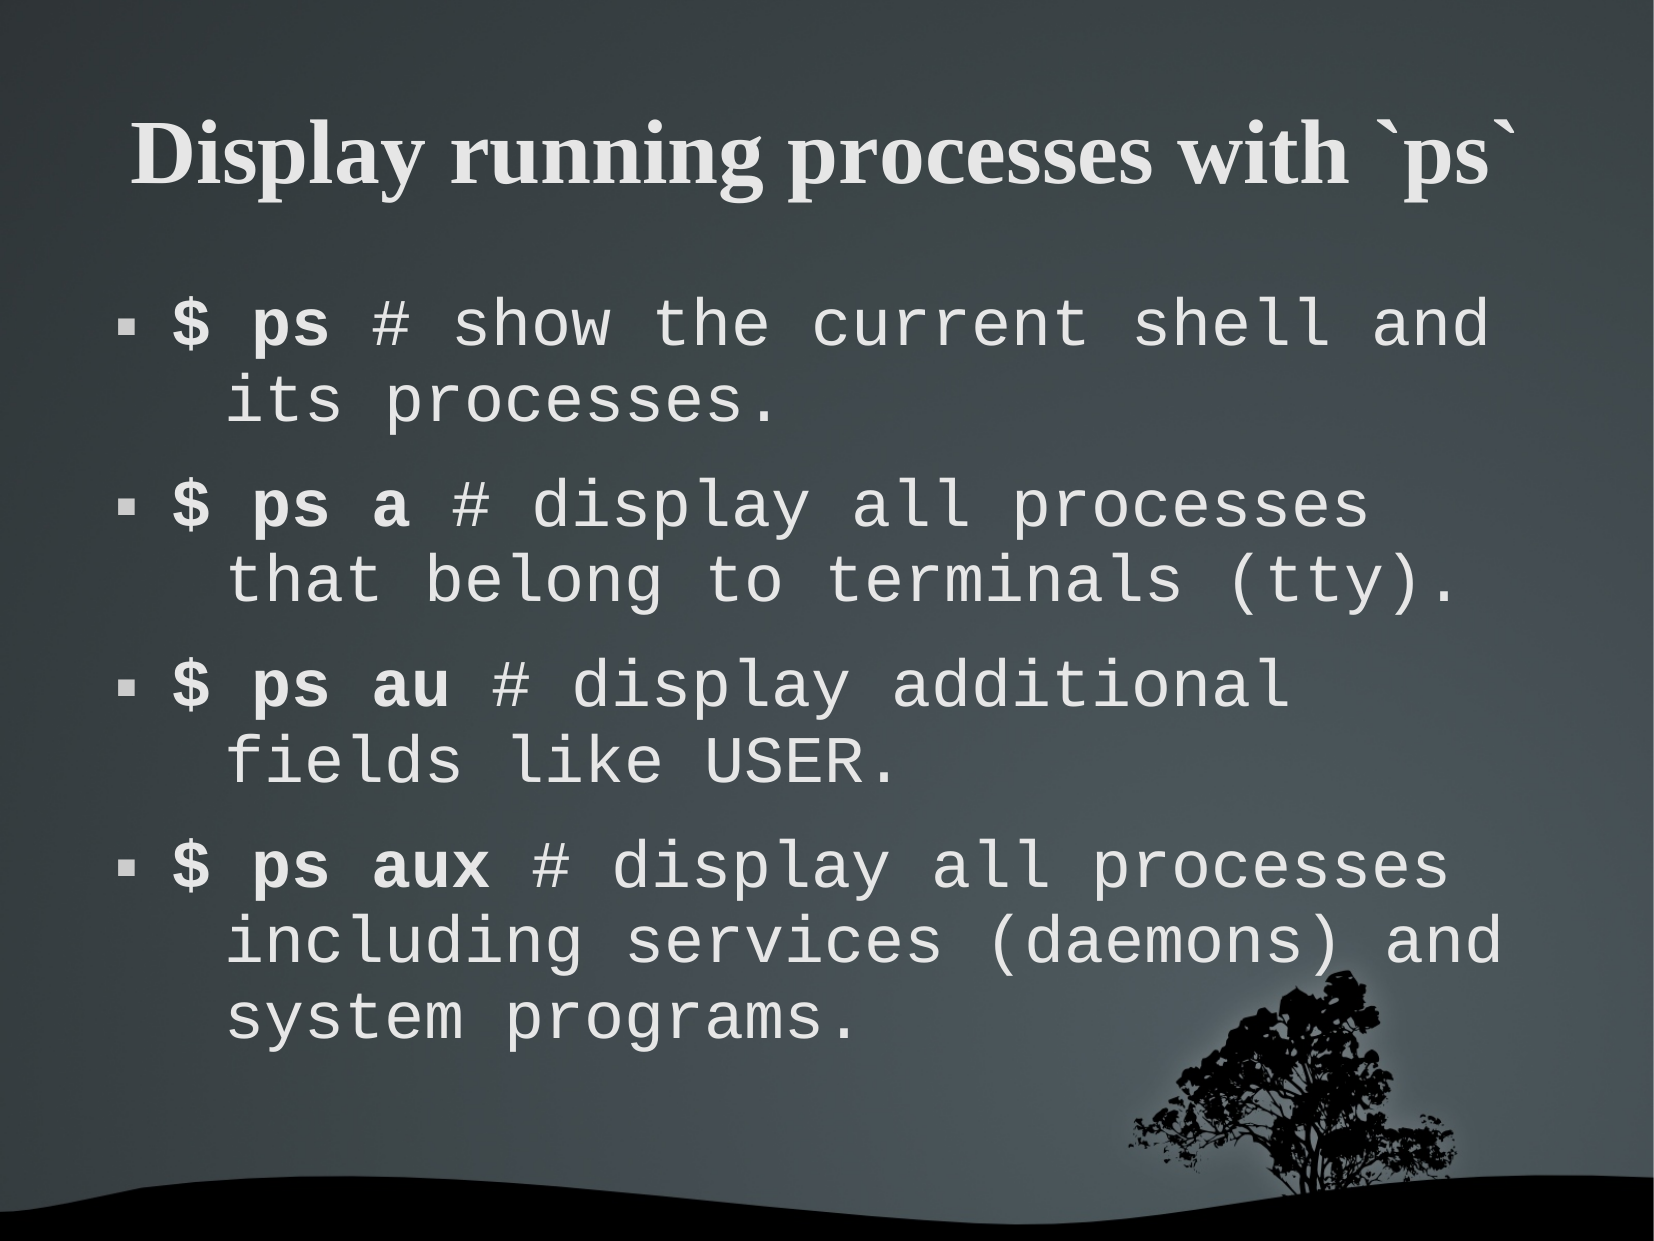

Display running processes with `ps`
# $ ps # show the current shell and its processes.
$ ps a # display all processes that belong to terminals (tty).
$ ps au # display additional fields like USER.
$ ps aux # display all processes including services (daemons) and system programs.